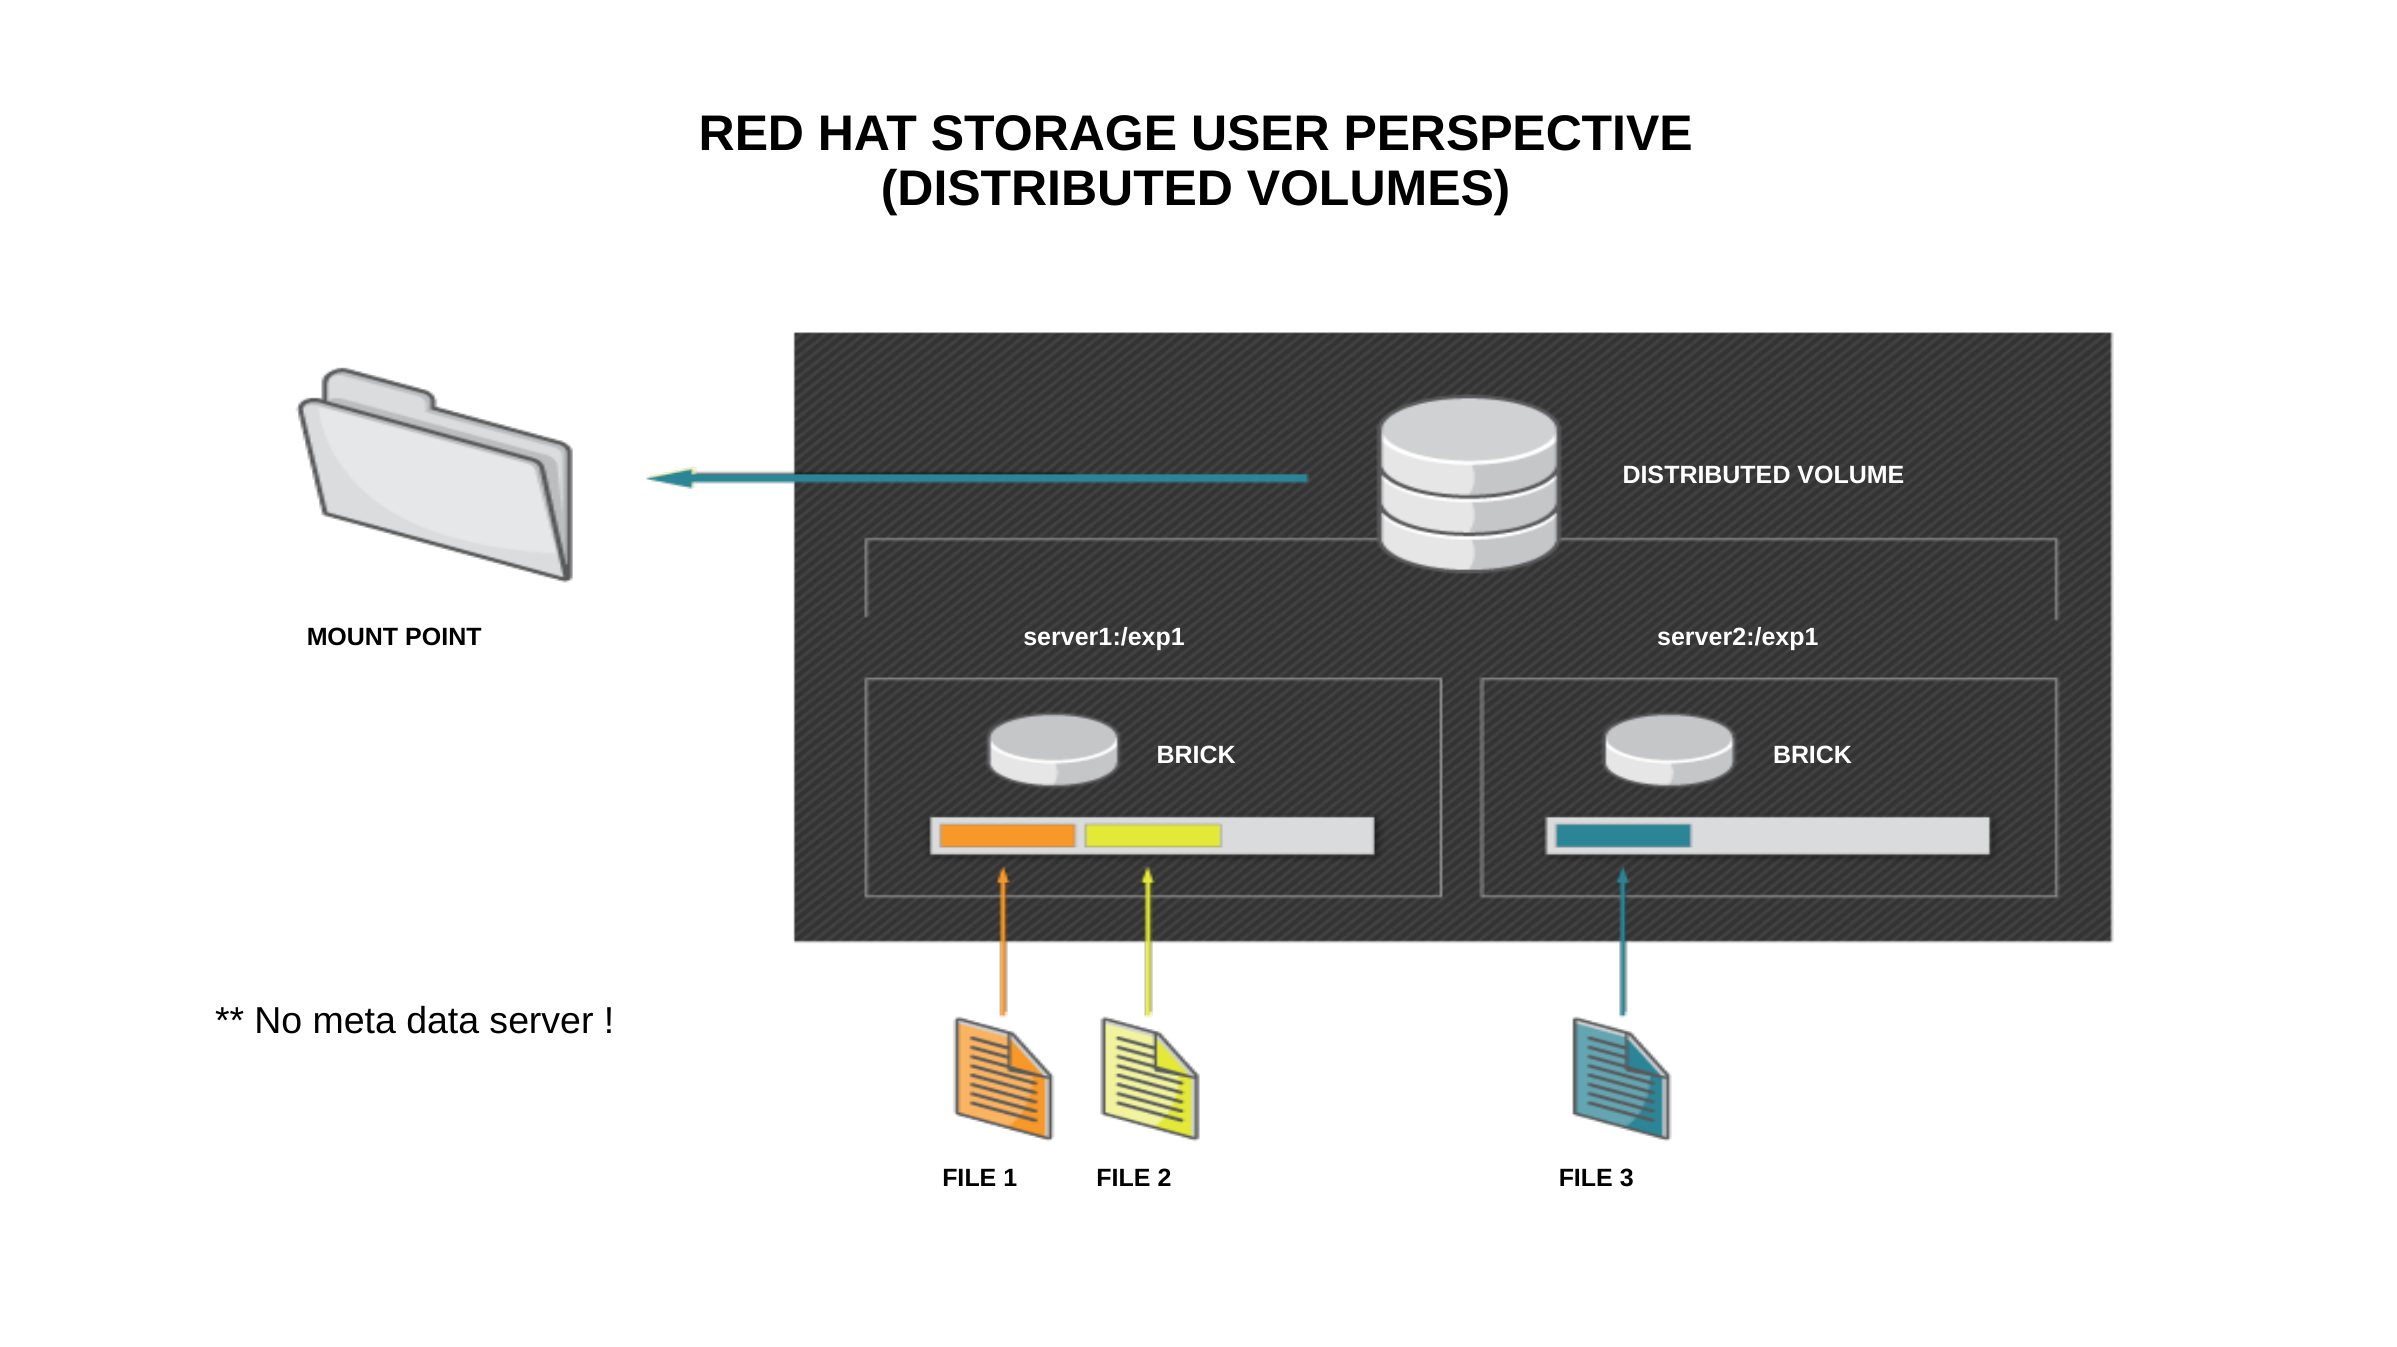

RED HAT STORAGE USER PERSPECTIVE
(DISTRIBUTED VOLUMES)
DISTRIBUTED VOLUME
MOUNT POINT
server1:/exp1
server2:/exp1
BRICK
BRICK
** No meta data server !
FILE 1
FILE 2
FILE 3